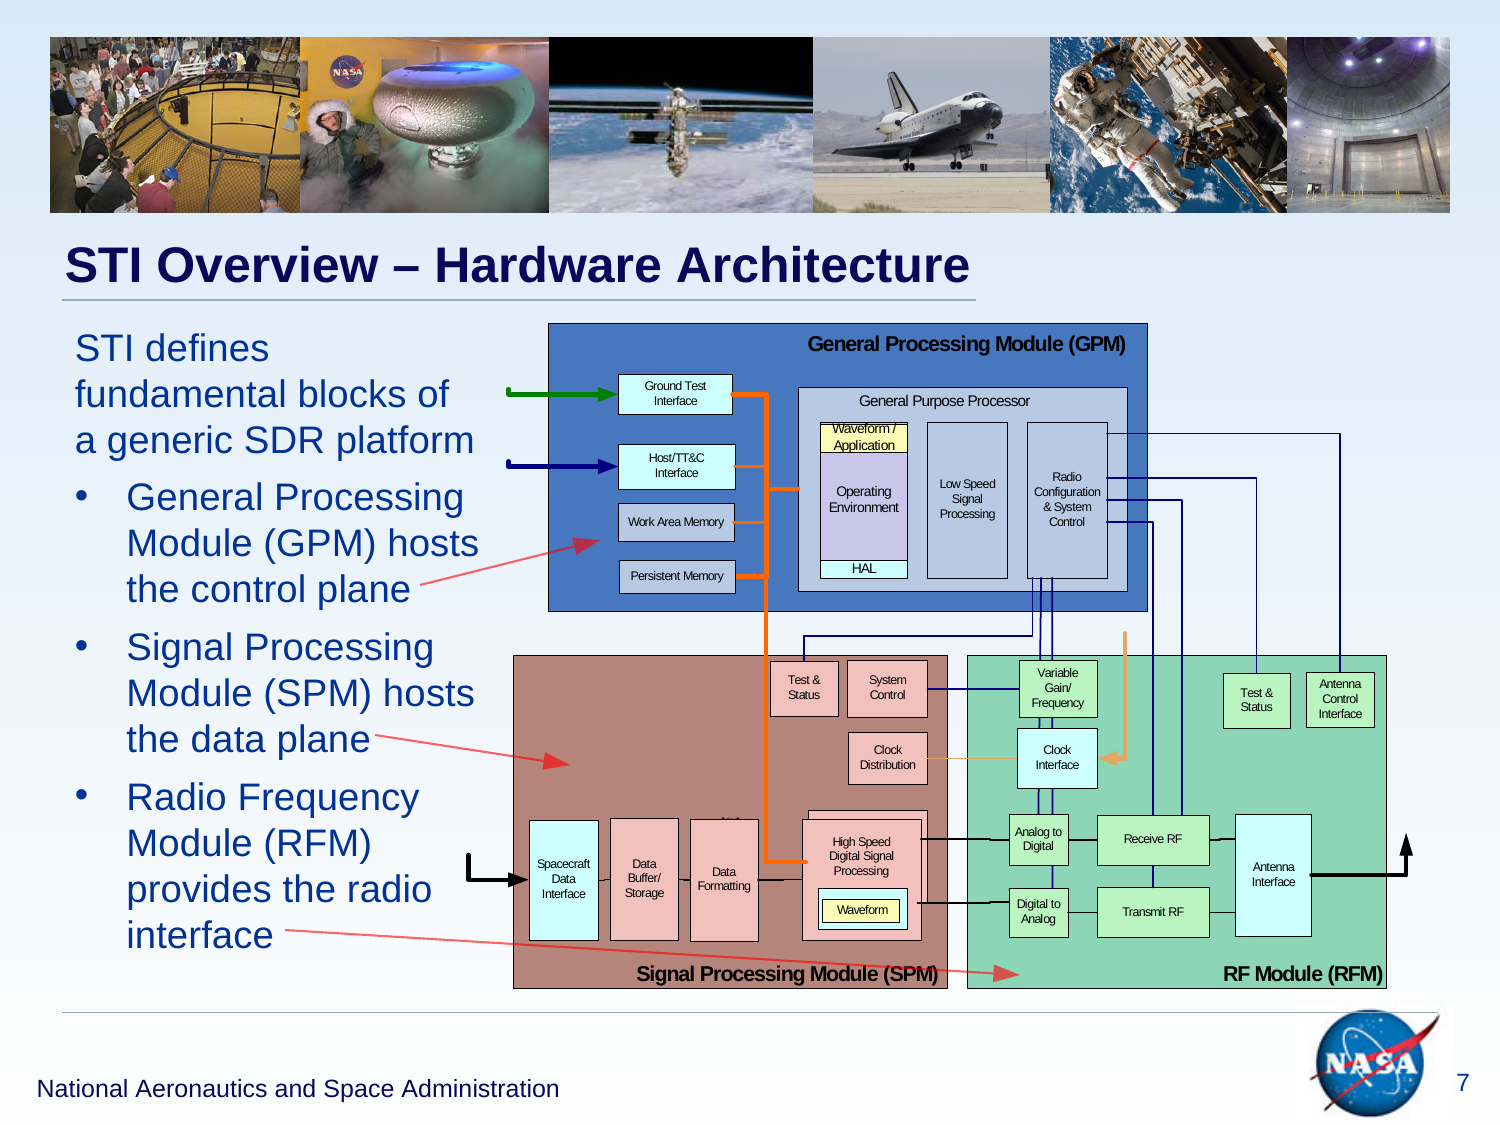

# STI Overview – Hardware Architecture
STI defines fundamental blocks of a generic SDR platform
General Processing Module (GPM) hosts the control plane
Signal Processing Module (SPM) hosts the data plane
Radio Frequency Module (RFM) provides the radio interface
7
National Aeronautics and Space Administration